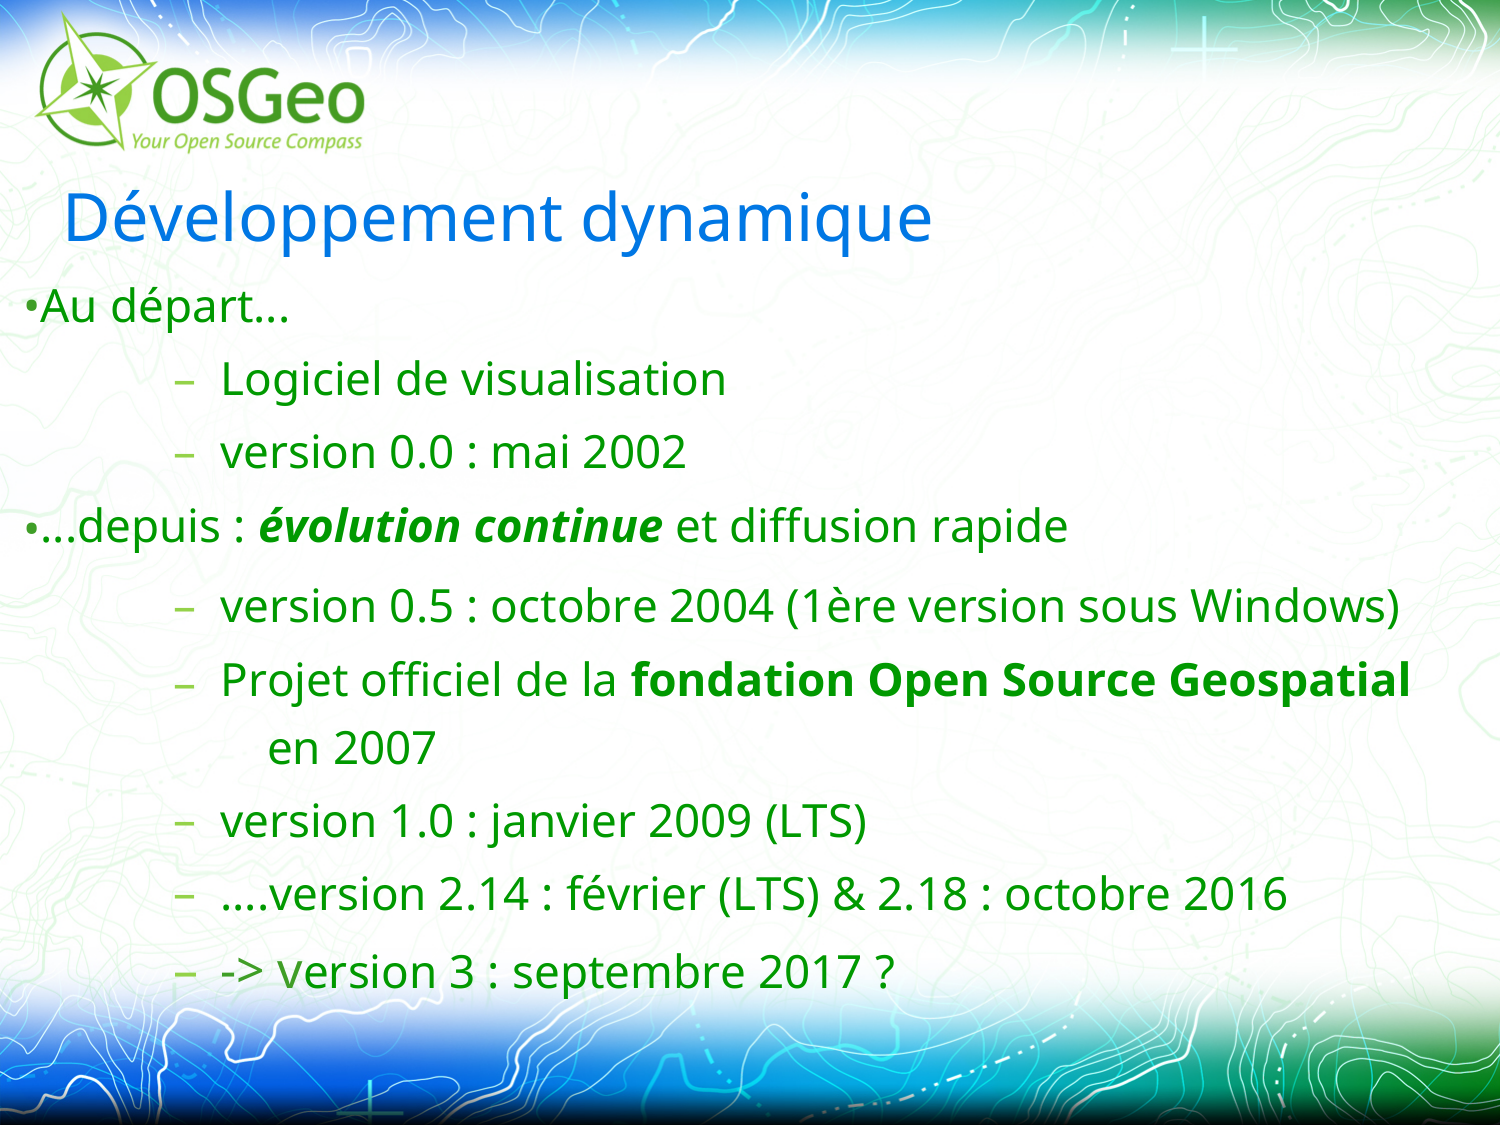

# Développement dynamique
Au départ...
Logiciel de visualisation
version 0.0 : mai 2002
...depuis : évolution continue et diffusion rapide
version 0.5 : octobre 2004 (1ère version sous Windows)
Projet officiel de la fondation Open Source Geospatial en 2007
version 1.0 : janvier 2009 (LTS)
....version 2.14 : février (LTS) & 2.18 : octobre 2016
-> version 3 : septembre 2017 ?